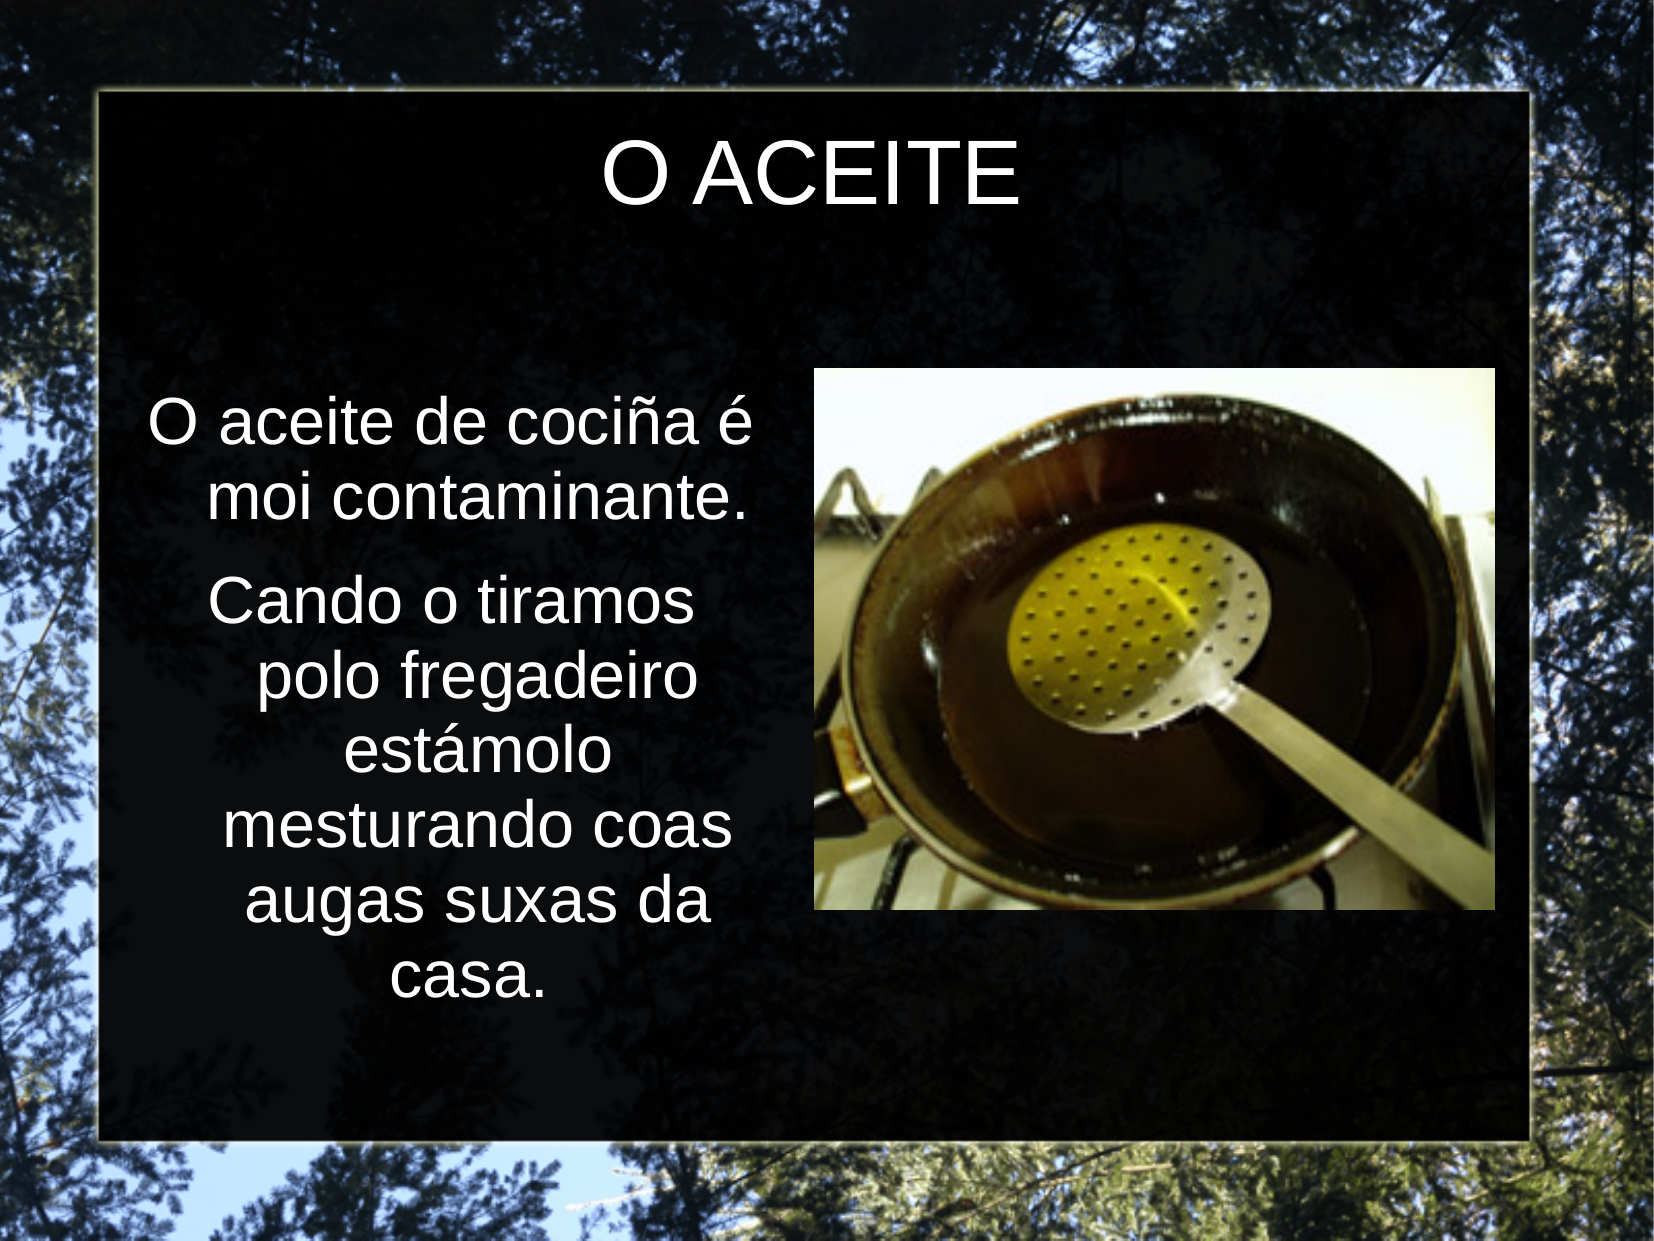

# O ACEITE
O aceite de cociña é moi contaminante.
Cando o tiramos polo fregadeiro estámolo mesturando coas augas suxas da casa.